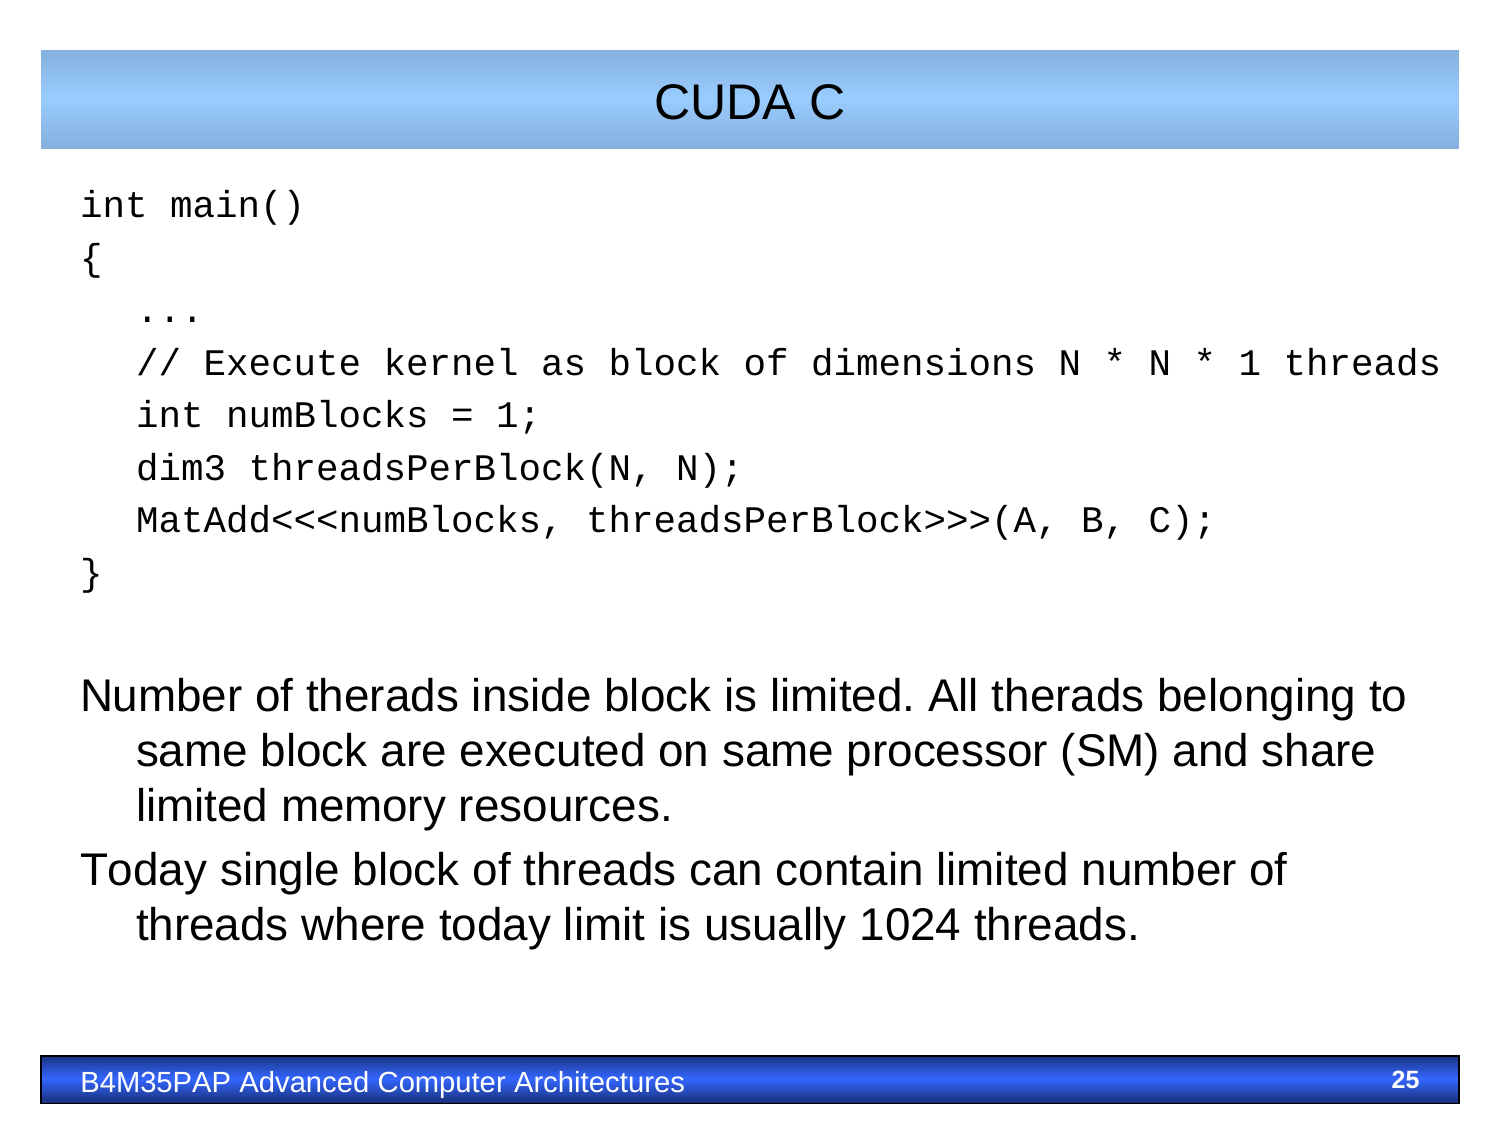

# CUDA C
int main()
{
	...
	// Execute kernel as block of dimensions N * N * 1 threads
	int numBlocks = 1;
	dim3 threadsPerBlock(N, N);
	MatAdd<<<numBlocks, threadsPerBlock>>>(A, B, C);
}
Number of therads inside block is limited. All therads belonging to same block are executed on same processor (SM) and share limited memory resources.
Today single block of threads can contain limited number of threads where today limit is usually 1024 threads.